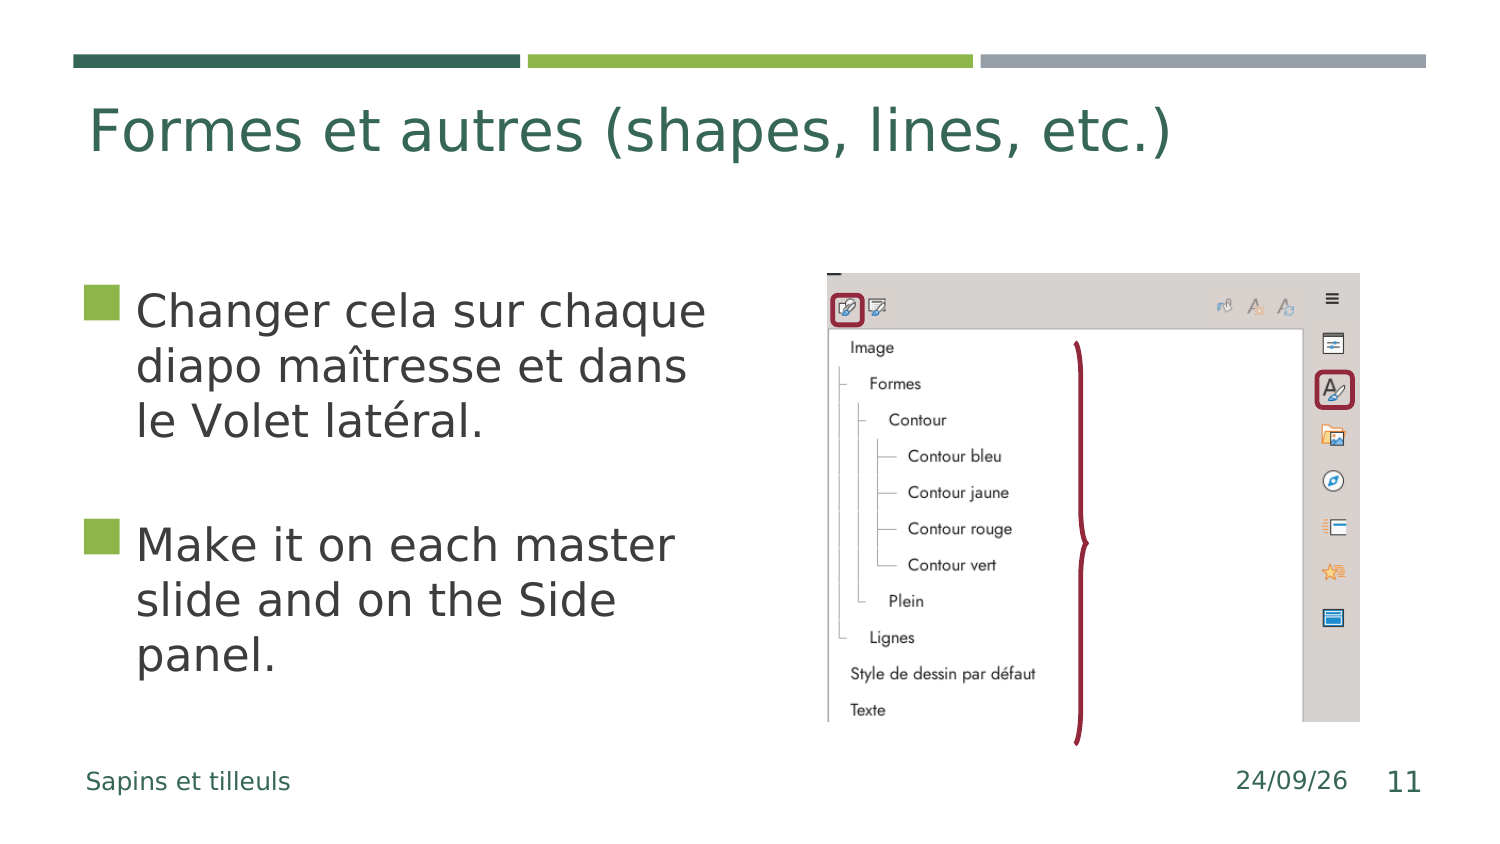

# Formes et autres (shapes, lines, etc.)
Changer cela sur chaque diapo maîtresse et dans le Volet latéral.
Make it on each master slide and on the Side panel.
Sapins et tilleuls
11